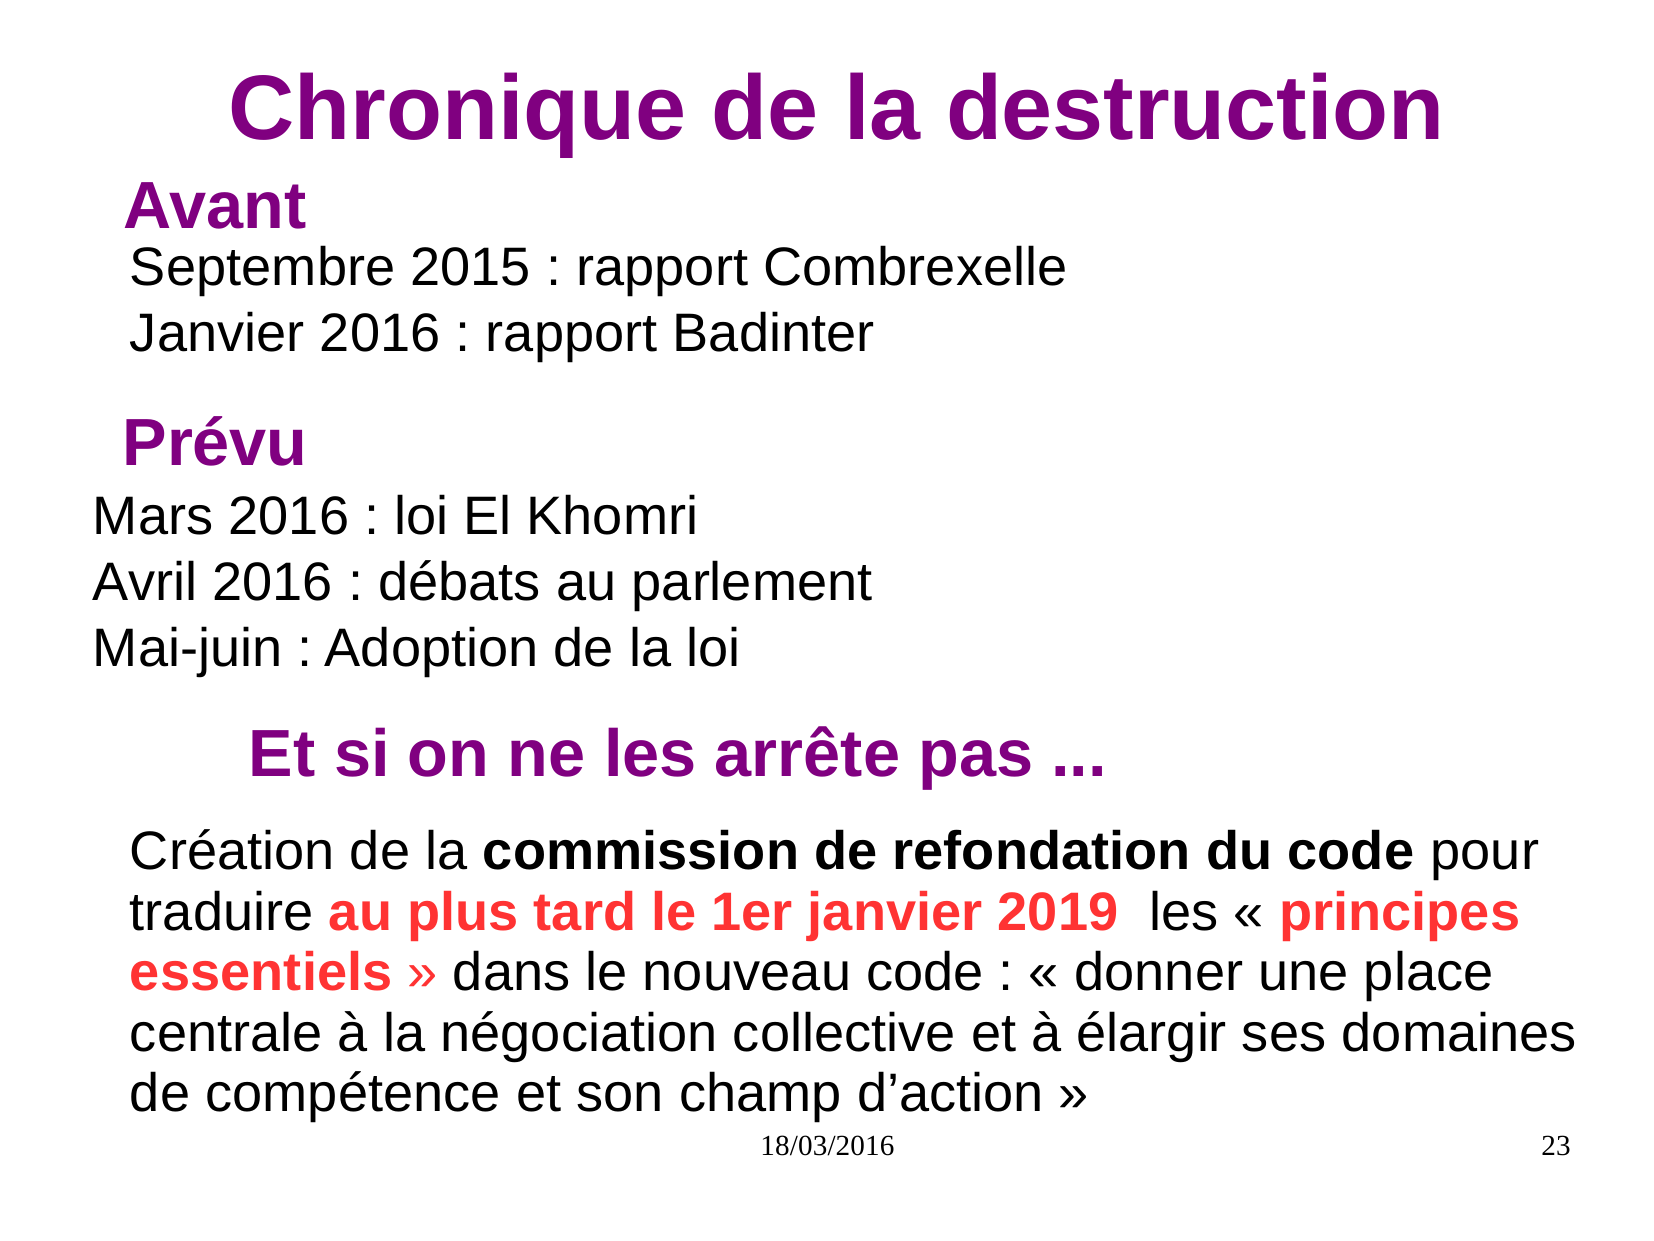

Chronique de la destruction
Avant
# Septembre 2015 : rapport Combrexelle
Janvier 2016 : rapport Badinter
Prévu
Mars 2016 : loi El Khomri
Avril 2016 : débats au parlement
Mai-juin : Adoption de la loi
Et si on ne les arrête pas ...
Création de la commission de refondation du code pour traduire au plus tard le 1er janvier 2019 les « principes essentiels​ » dans le nouveau code : « donner une place centrale à la négociation collective et à élargir ses domaines de compétence et son champ d’action »
18/03/2016
23